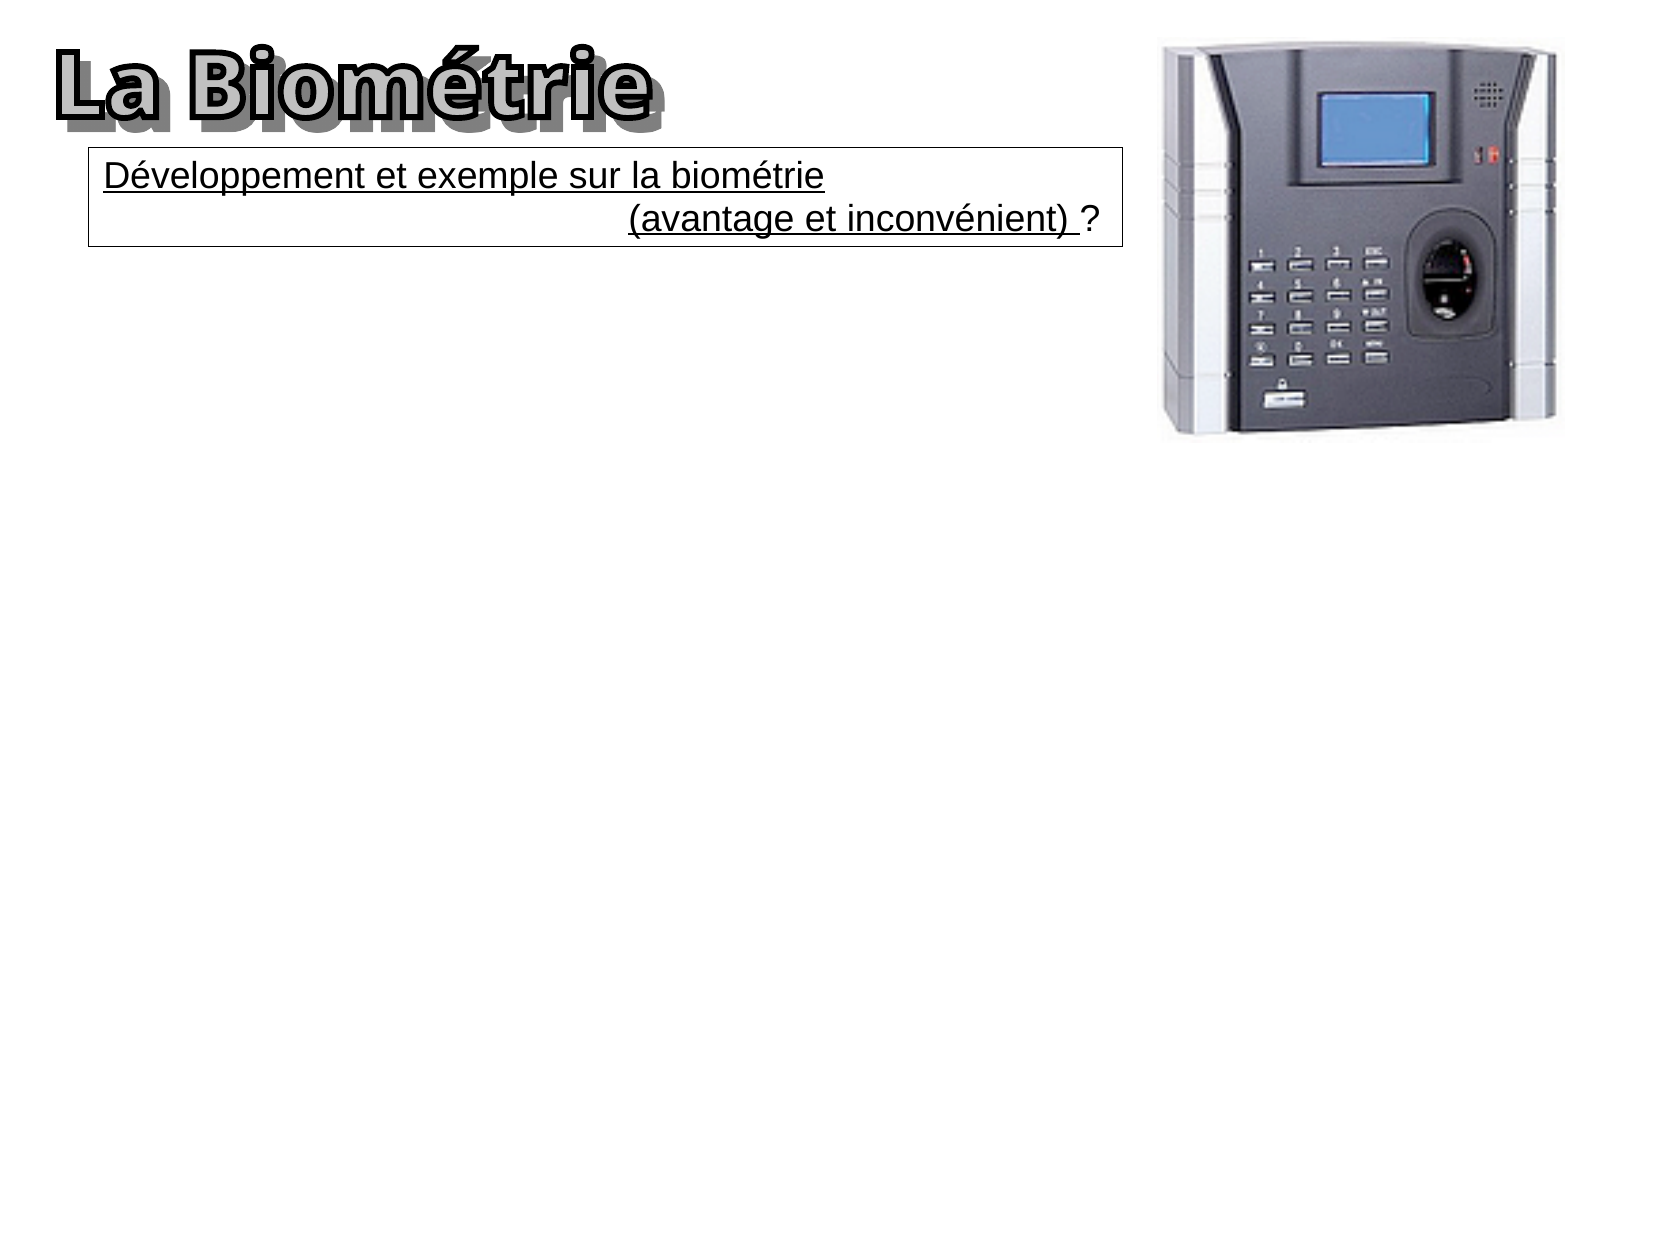

La Biométrie
Développement et exemple sur la biométrie
  (avantage et inconvénient) ?